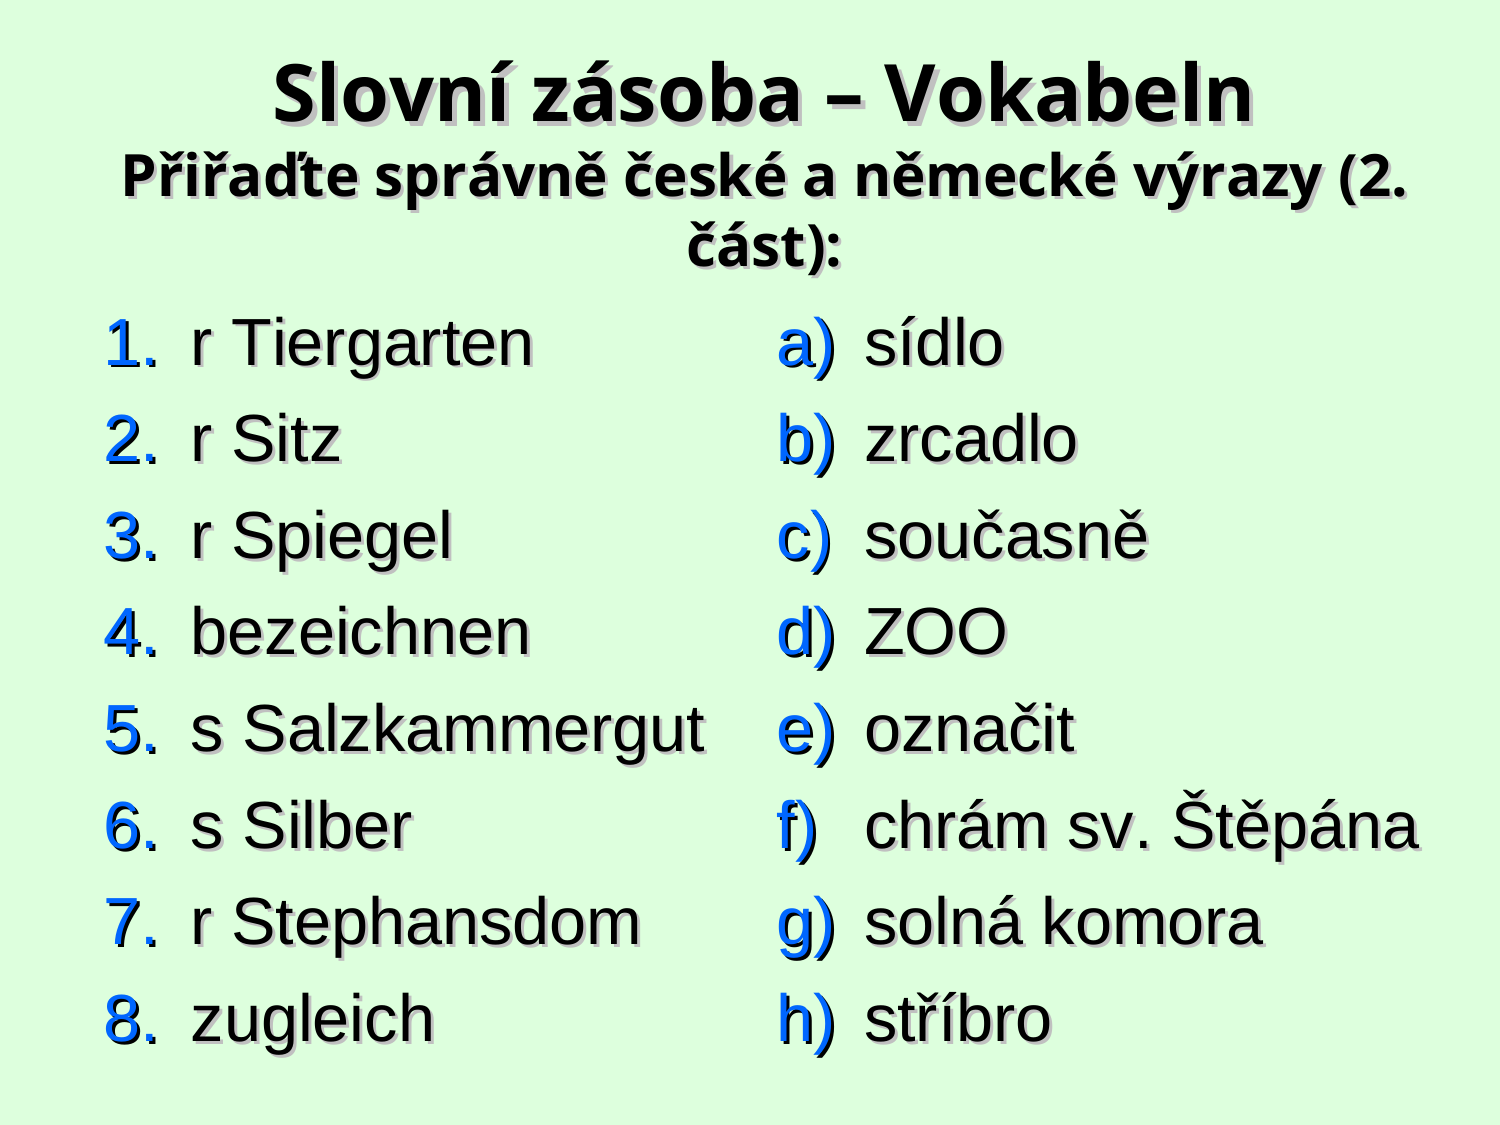

# Slovní zásoba – Vokabeln Přiřaďte správně české a německé výrazy (2. část):
r Tiergarten
r Sitz
r Spiegel
bezeichnen
s Salzkammergut
s Silber
r Stephansdom
zugleich
sídlo
zrcadlo
současně
ZOO
označit
chrám sv. Štěpána
solná komora
stříbro